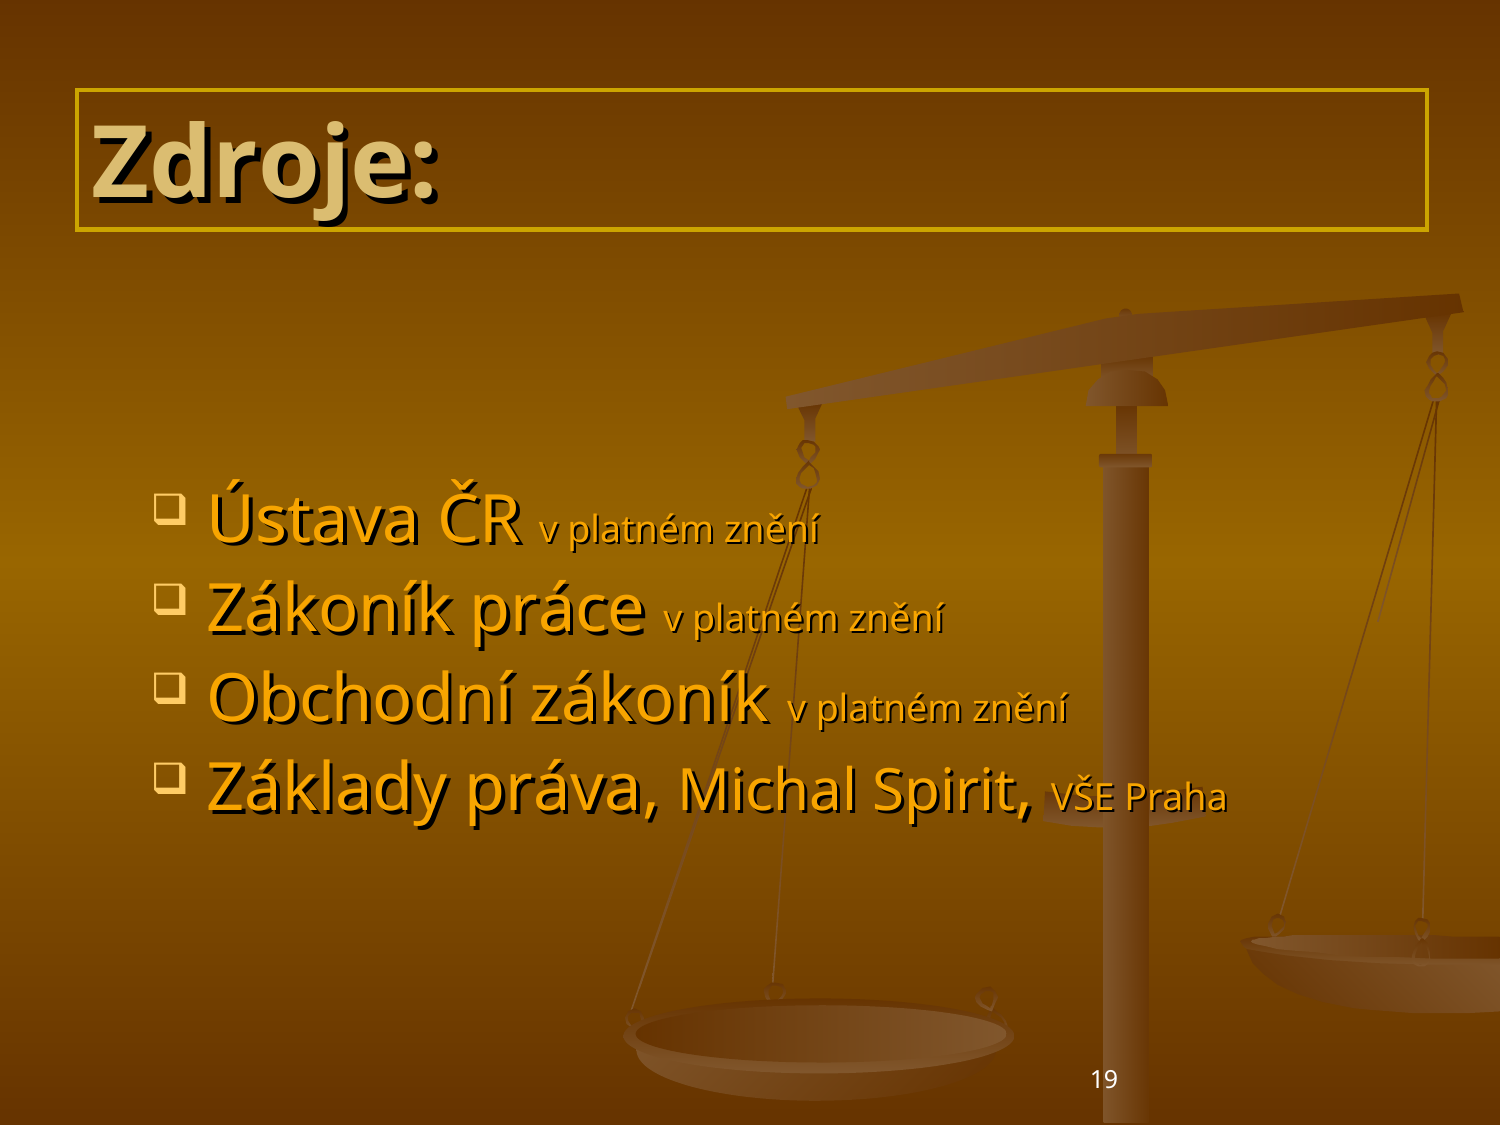

# Zdroje:
 Ústava ČR v platném znění
 Zákoník práce v platném znění
 Obchodní zákoník v platném znění
 Základy práva, Michal Spirit, VŠE Praha